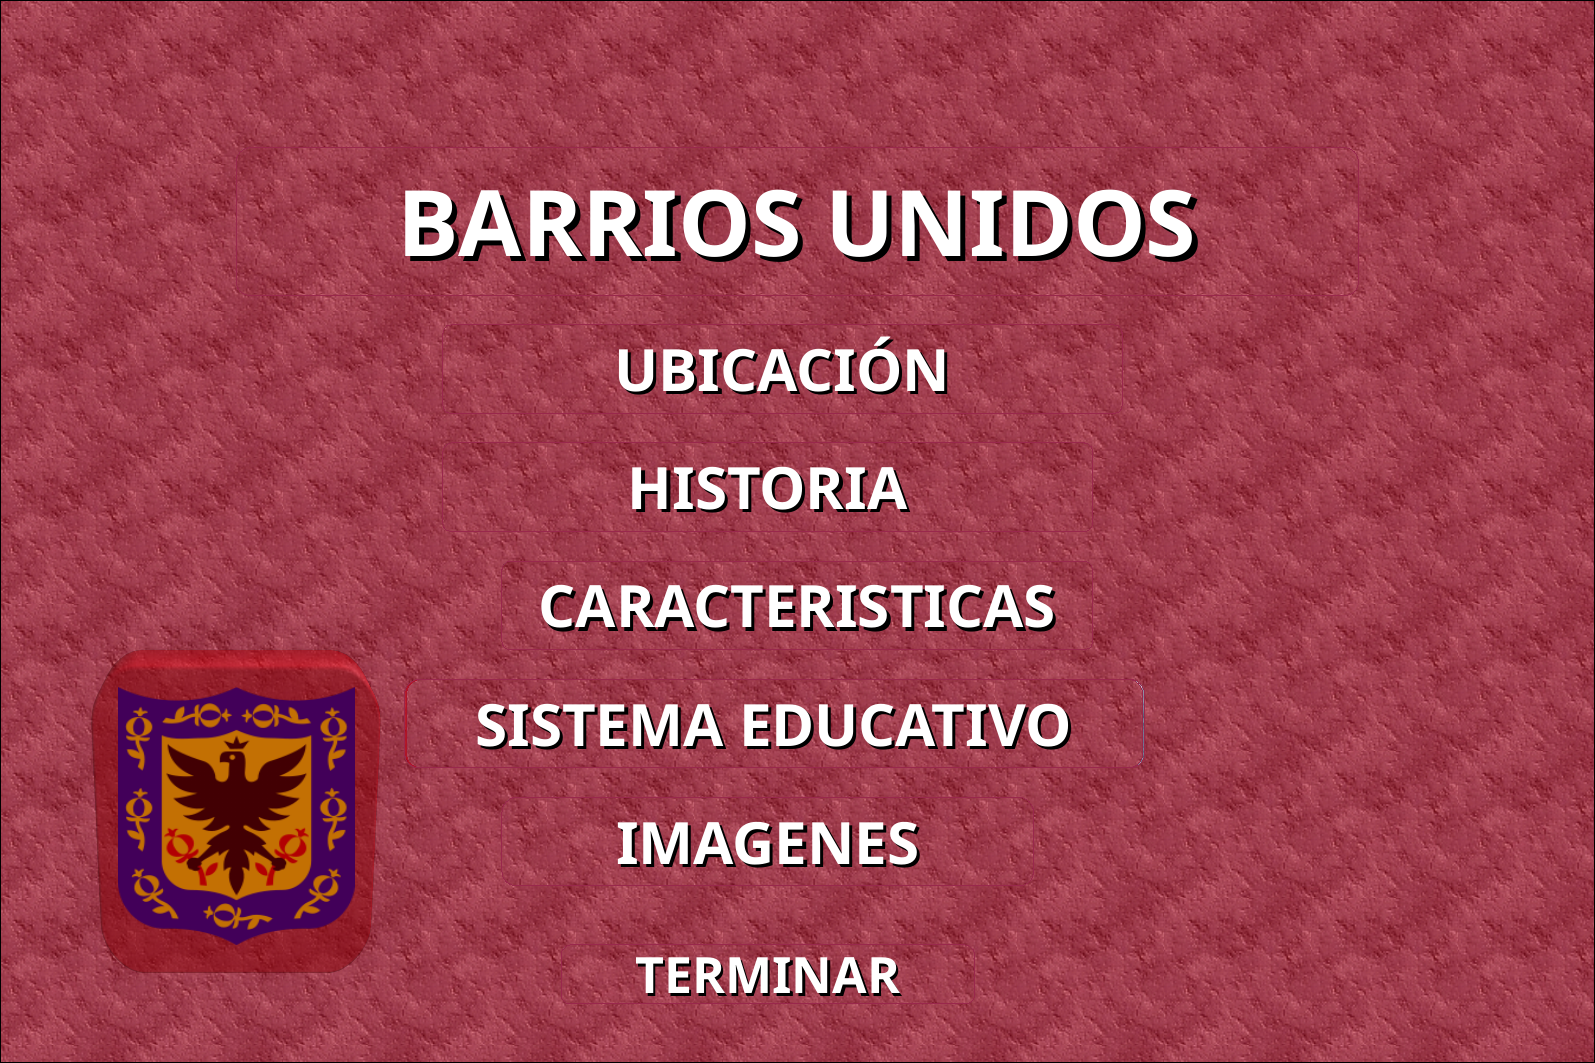

BARRIOS UNIDOS
UBICACIÓN
HISTORIA
CARACTERISTICAS
SISTEMA EDUCATIVO
IMAGENES
TERMINAR